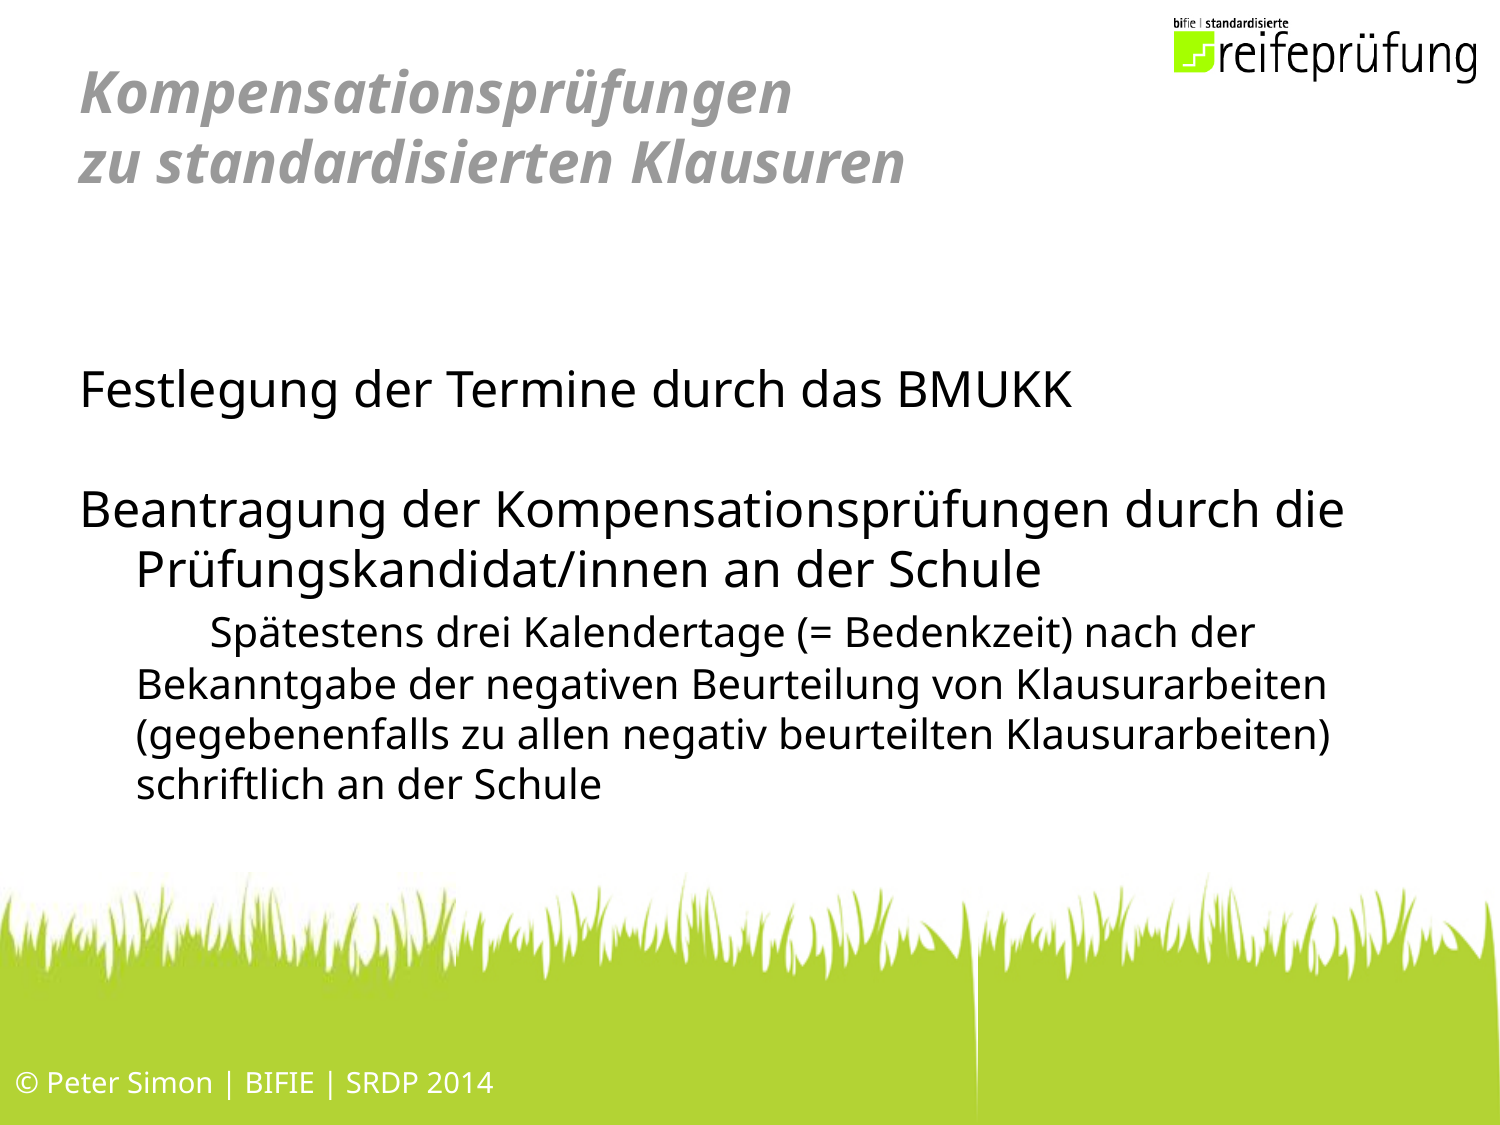

# Kompensationsprüfungen zu standardisierten Klausuren
Festlegung der Termine durch das BMUKK
Beantragung der Kompensationsprüfungen durch die Prüfungskandidat/innen an der Schule
	Spätestens drei Kalendertage (= Bedenkzeit) nach der Bekanntgabe der negativen Beurteilung von Klausurarbeiten (gegebenenfalls zu allen negativ beurteilten Klausurarbeiten) schriftlich an der Schule